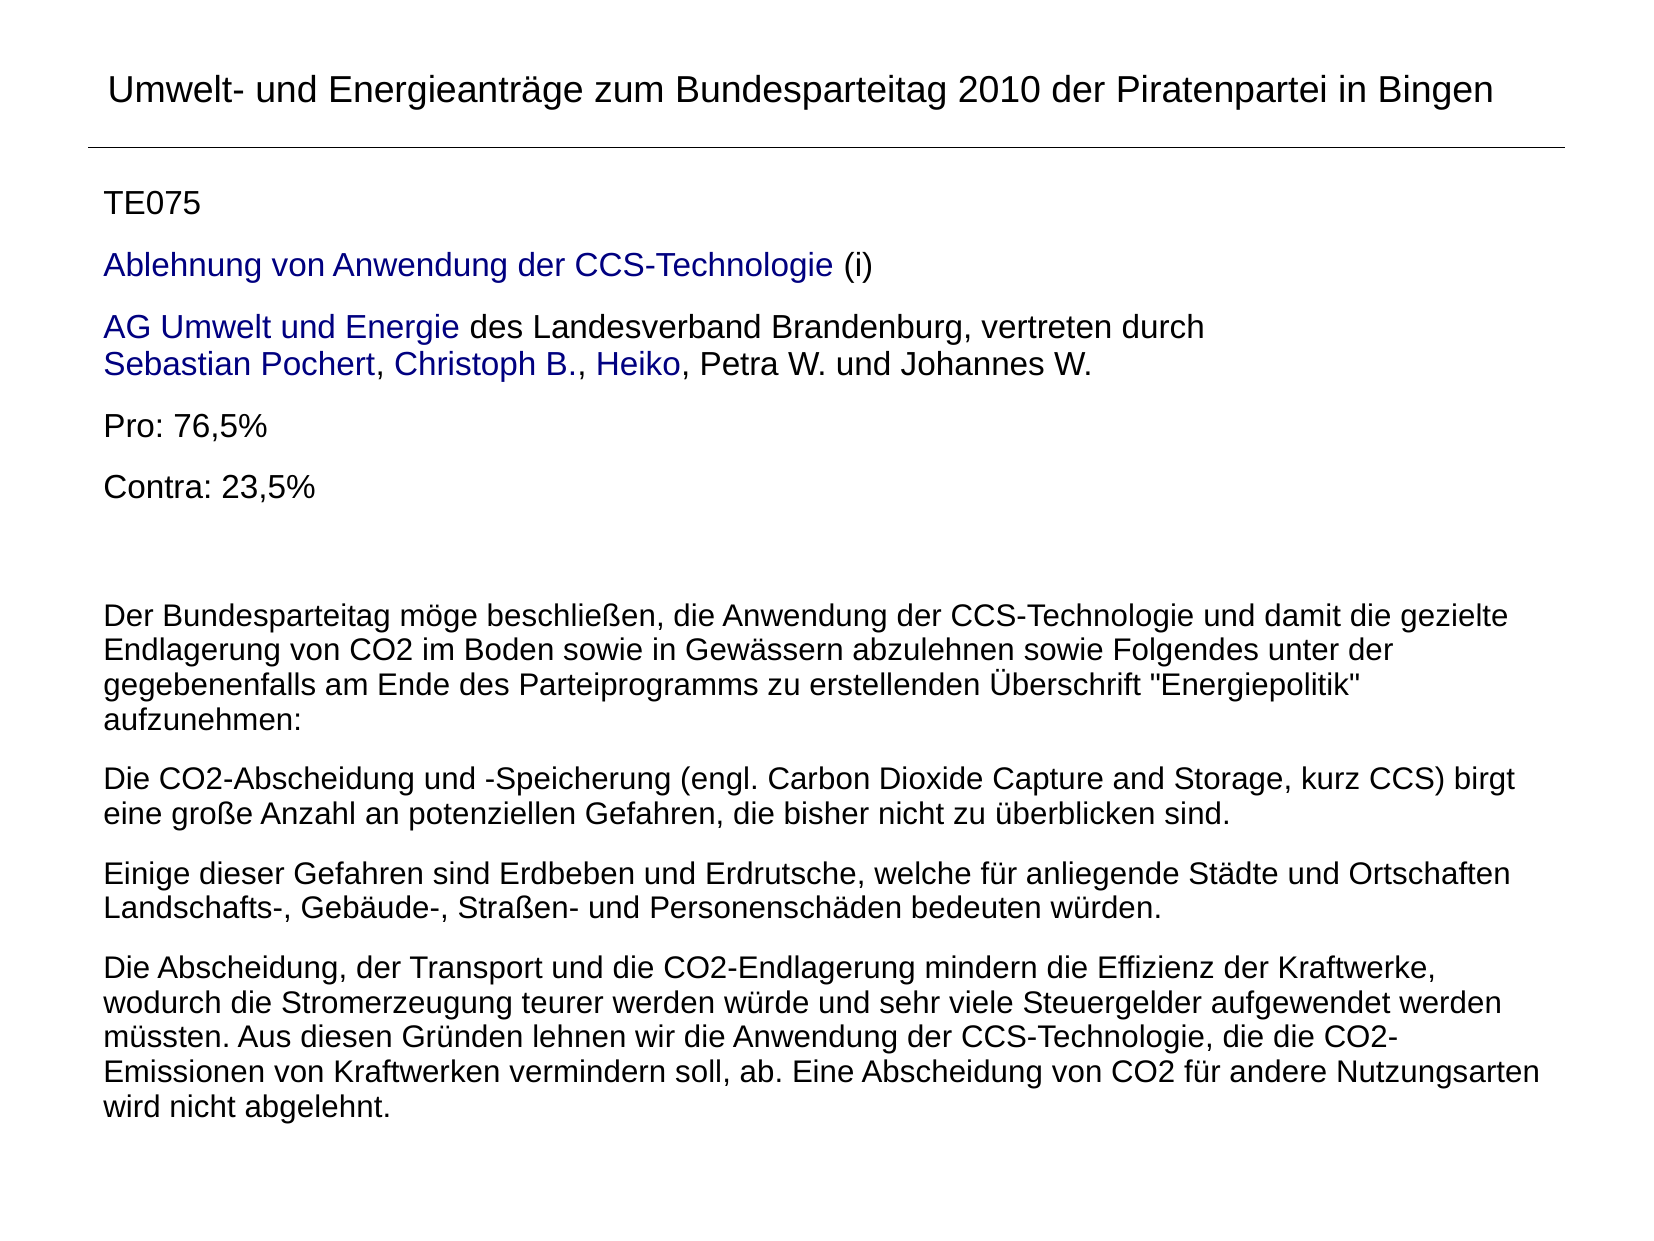

TE075
Ablehnung von Anwendung der CCS-Technologie (i)
AG Umwelt und Energie des Landesverband Brandenburg, vertreten durch Sebastian Pochert, Christoph B., Heiko, Petra W. und Johannes W.
Pro: 76,5%
Contra: 23,5%
Der Bundesparteitag möge beschließen, die Anwendung der CCS-Technologie und damit die gezielte Endlagerung von CO2 im Boden sowie in Gewässern abzulehnen sowie Folgendes unter der gegebenenfalls am Ende des Parteiprogramms zu erstellenden Überschrift "Energiepolitik" aufzunehmen:
Die CO2-Abscheidung und -Speicherung (engl. Carbon Dioxide Capture and Storage, kurz CCS) birgt eine große Anzahl an potenziellen Gefahren, die bisher nicht zu überblicken sind.
Einige dieser Gefahren sind Erdbeben und Erdrutsche, welche für anliegende Städte und Ortschaften Landschafts-, Gebäude-, Straßen- und Personenschäden bedeuten würden.
Die Abscheidung, der Transport und die CO2-Endlagerung mindern die Effizienz der Kraftwerke, wodurch die Stromerzeugung teurer werden würde und sehr viele Steuergelder aufgewendet werden müssten. Aus diesen Gründen lehnen wir die Anwendung der CCS-Technologie, die die CO2-Emissionen von Kraftwerken vermindern soll, ab. Eine Abscheidung von CO2 für andere Nutzungsarten wird nicht abgelehnt.